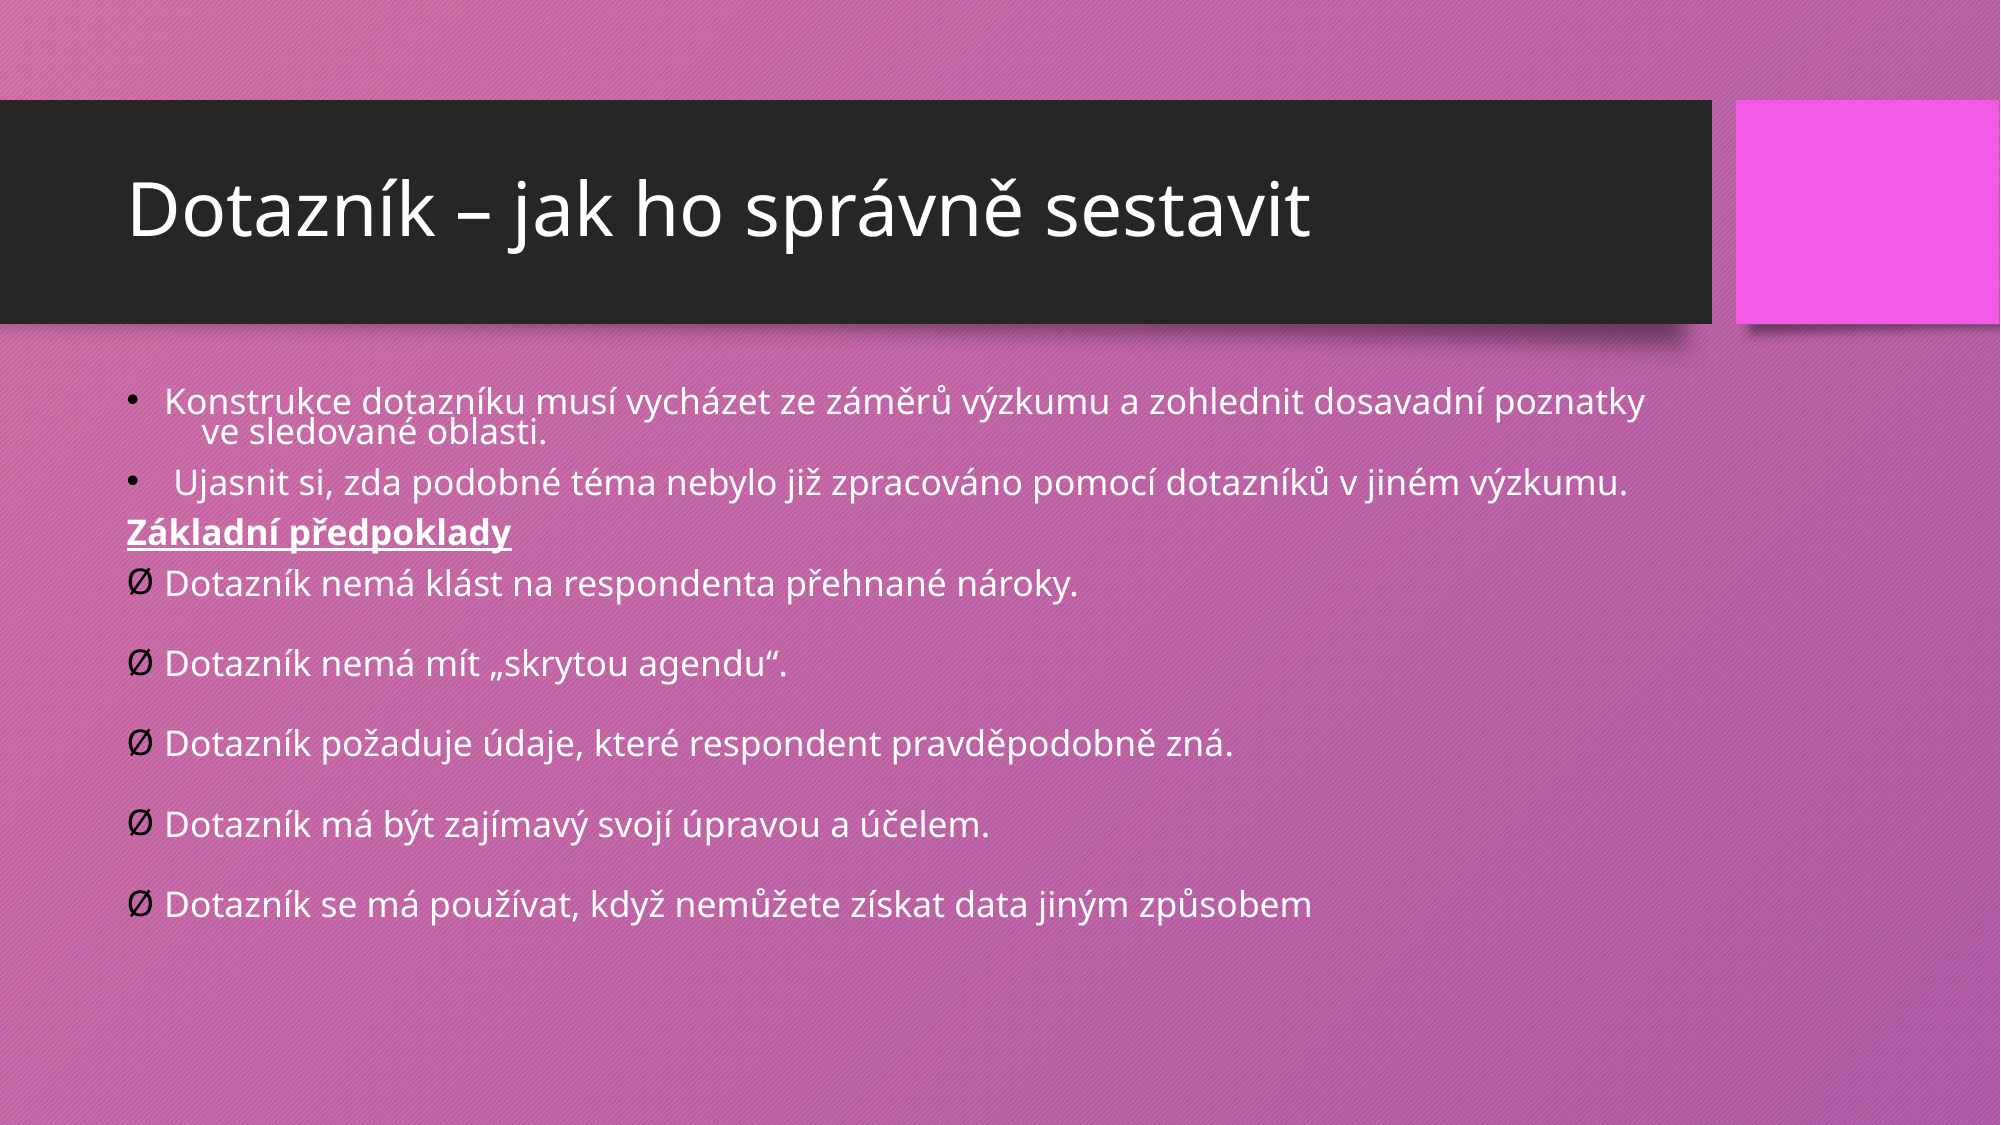

# Dotazník – jak ho správně sestavit
Konstrukce dotazníku musí vycházet ze záměrů výzkumu a zohlednit dosavadní poznatky ve sledované oblasti.
 Ujasnit si, zda podobné téma nebylo již zpracováno pomocí dotazníků v jiném výzkumu.
Základní předpoklady
Dotazník nemá klást na respondenta přehnané nároky.
Dotazník nemá mít „skrytou agendu“.
Dotazník požaduje údaje, které respondent pravděpodobně zná.
Dotazník má být zajímavý svojí úpravou a účelem.
Dotazník se má používat, když nemůžete získat data jiným způsobem